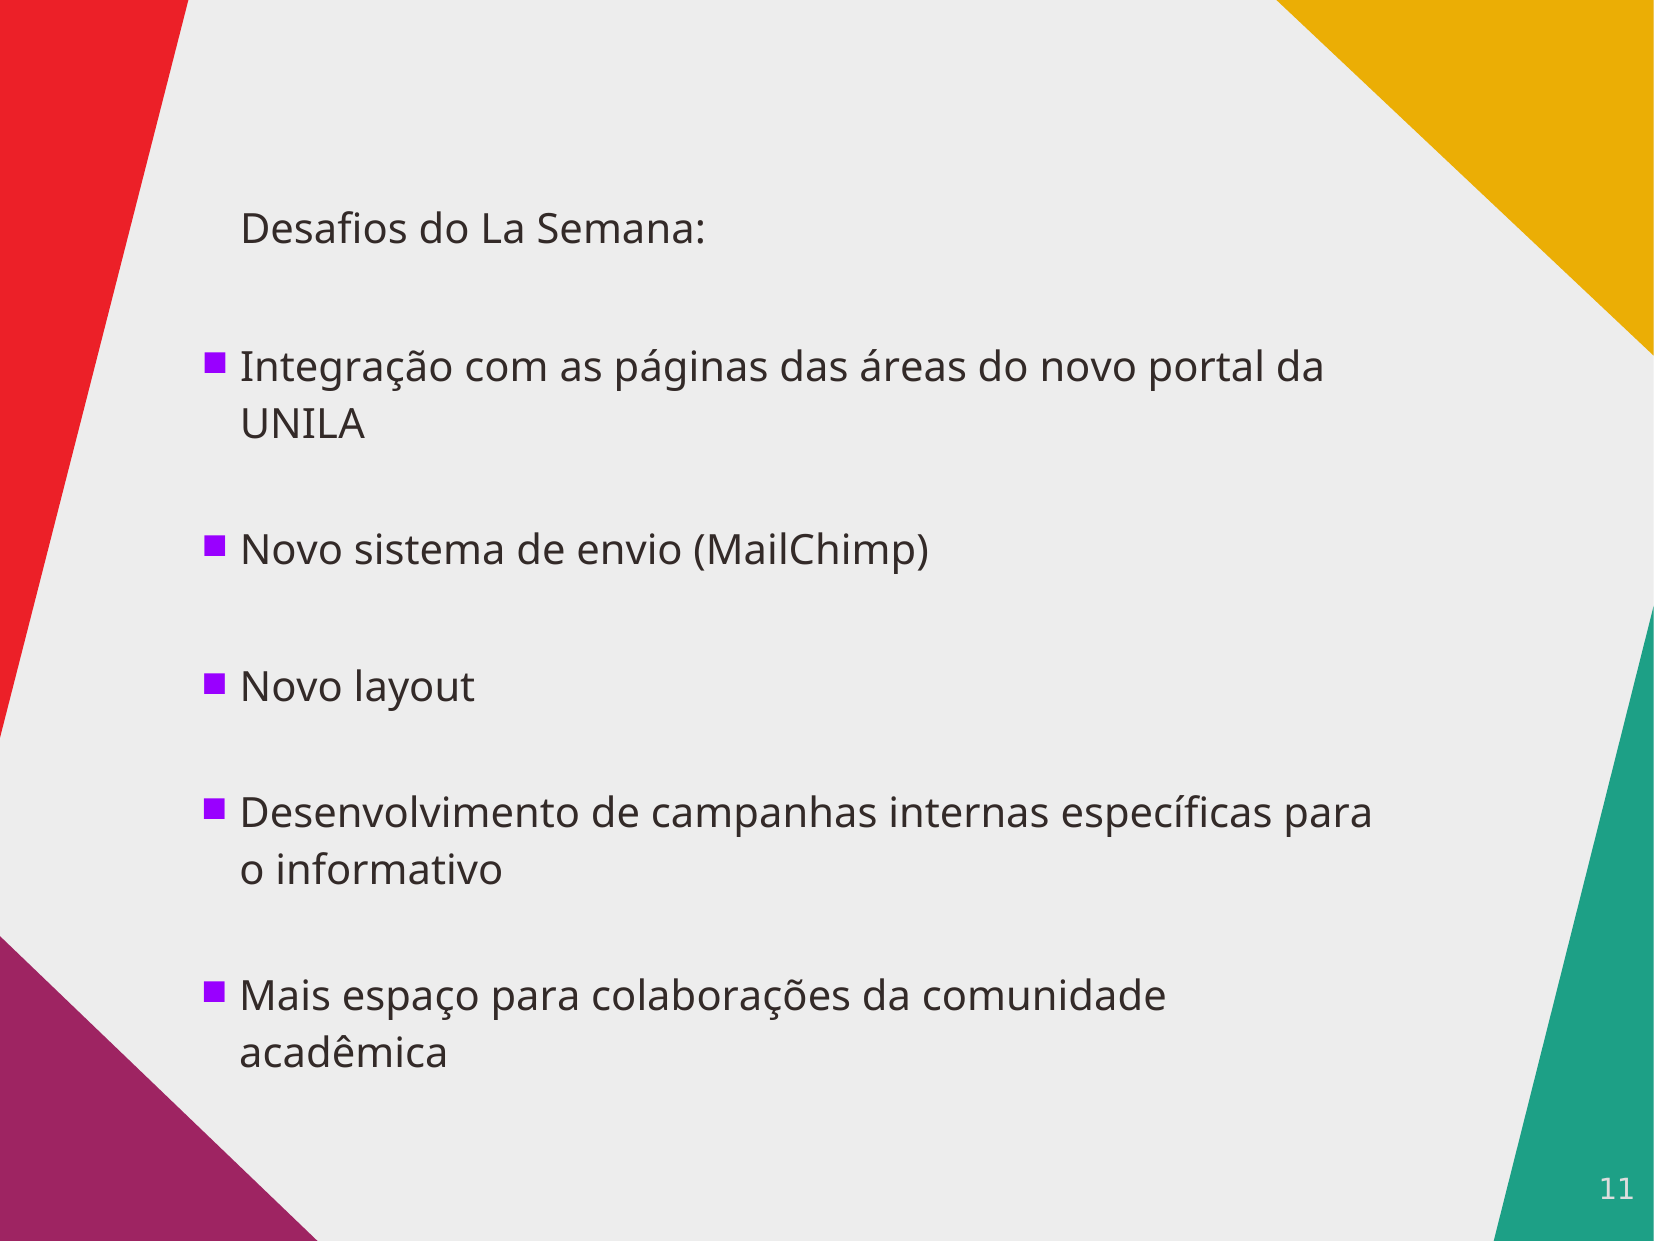

Desafios do La Semana:
Integração com as páginas das áreas do novo portal da UNILA
Novo sistema de envio (MailChimp)
Novo layout
Desenvolvimento de campanhas internas específicas para o informativo
Mais espaço para colaborações da comunidade acadêmica
11